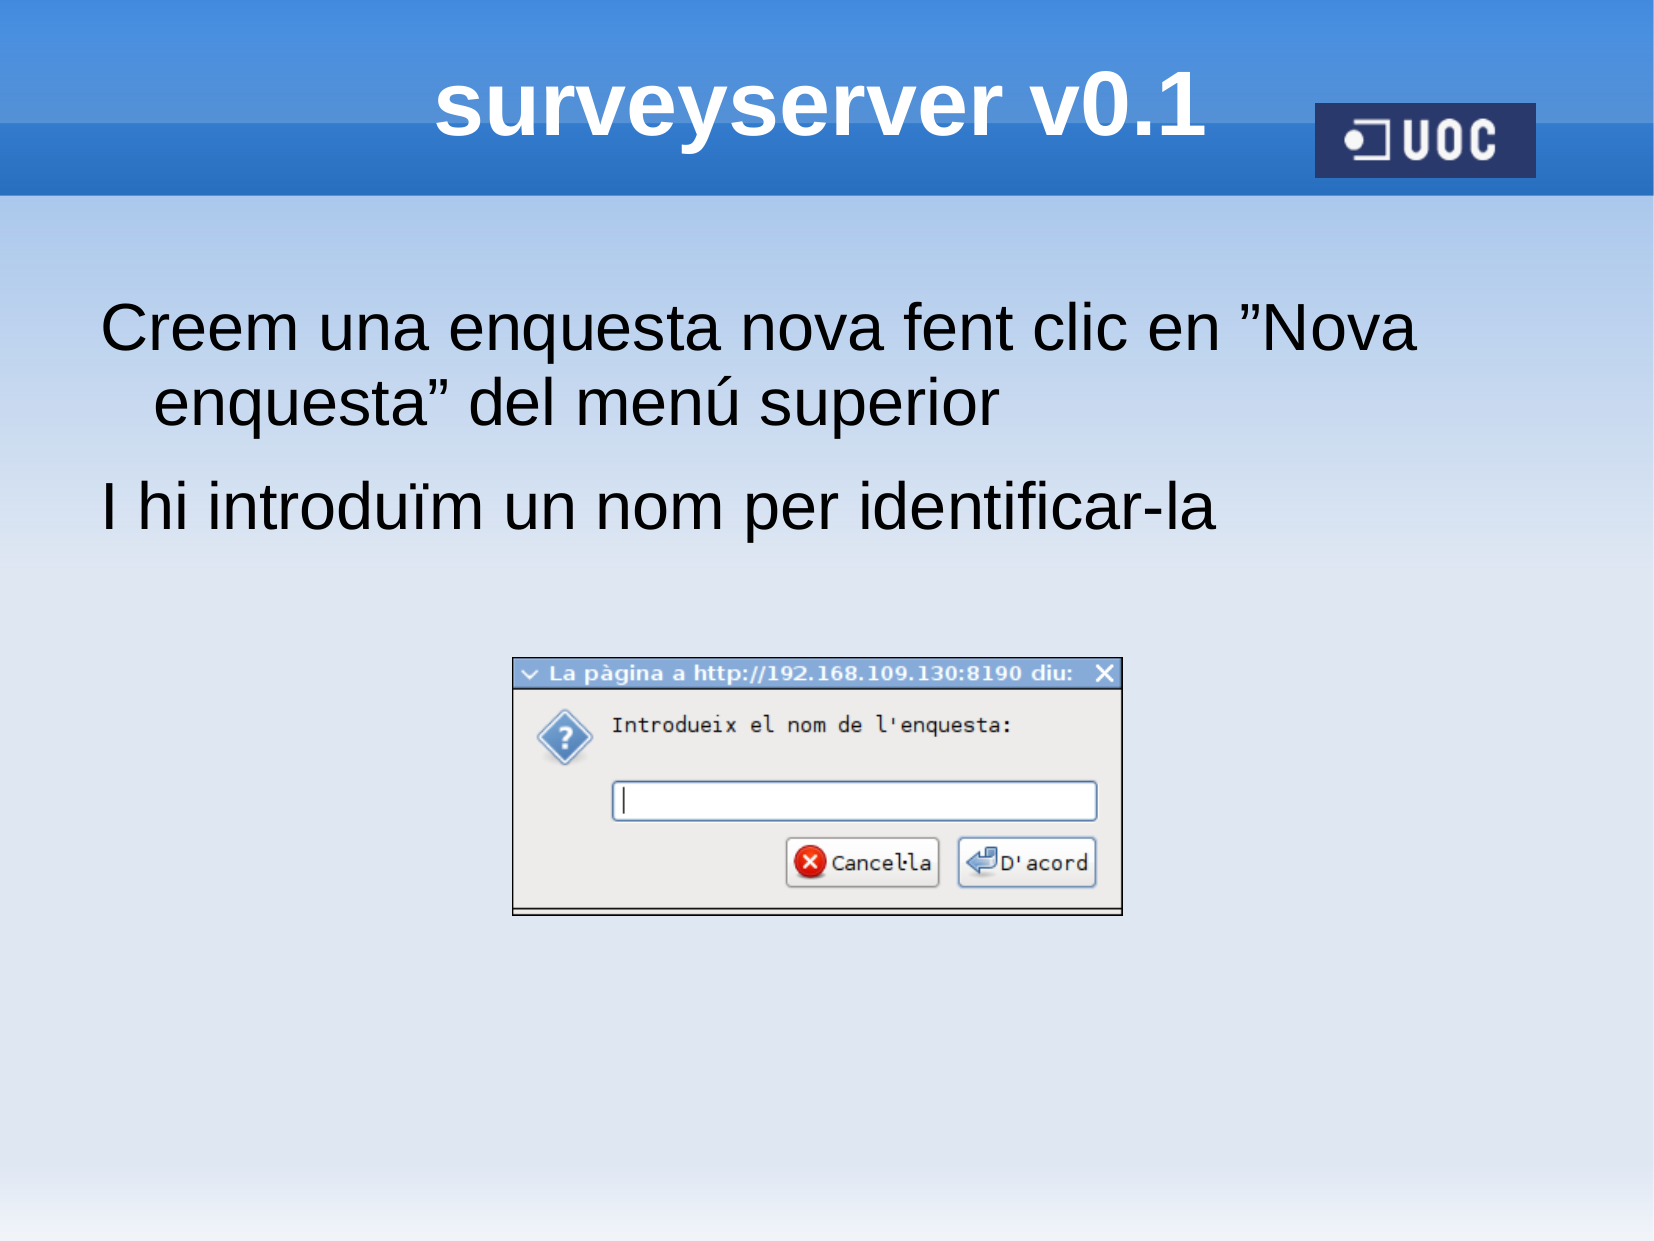

# surveyserver v0.1
Creem una enquesta nova fent clic en ”Nova enquesta” del menú superior
I hi introduïm un nom per identificar-la